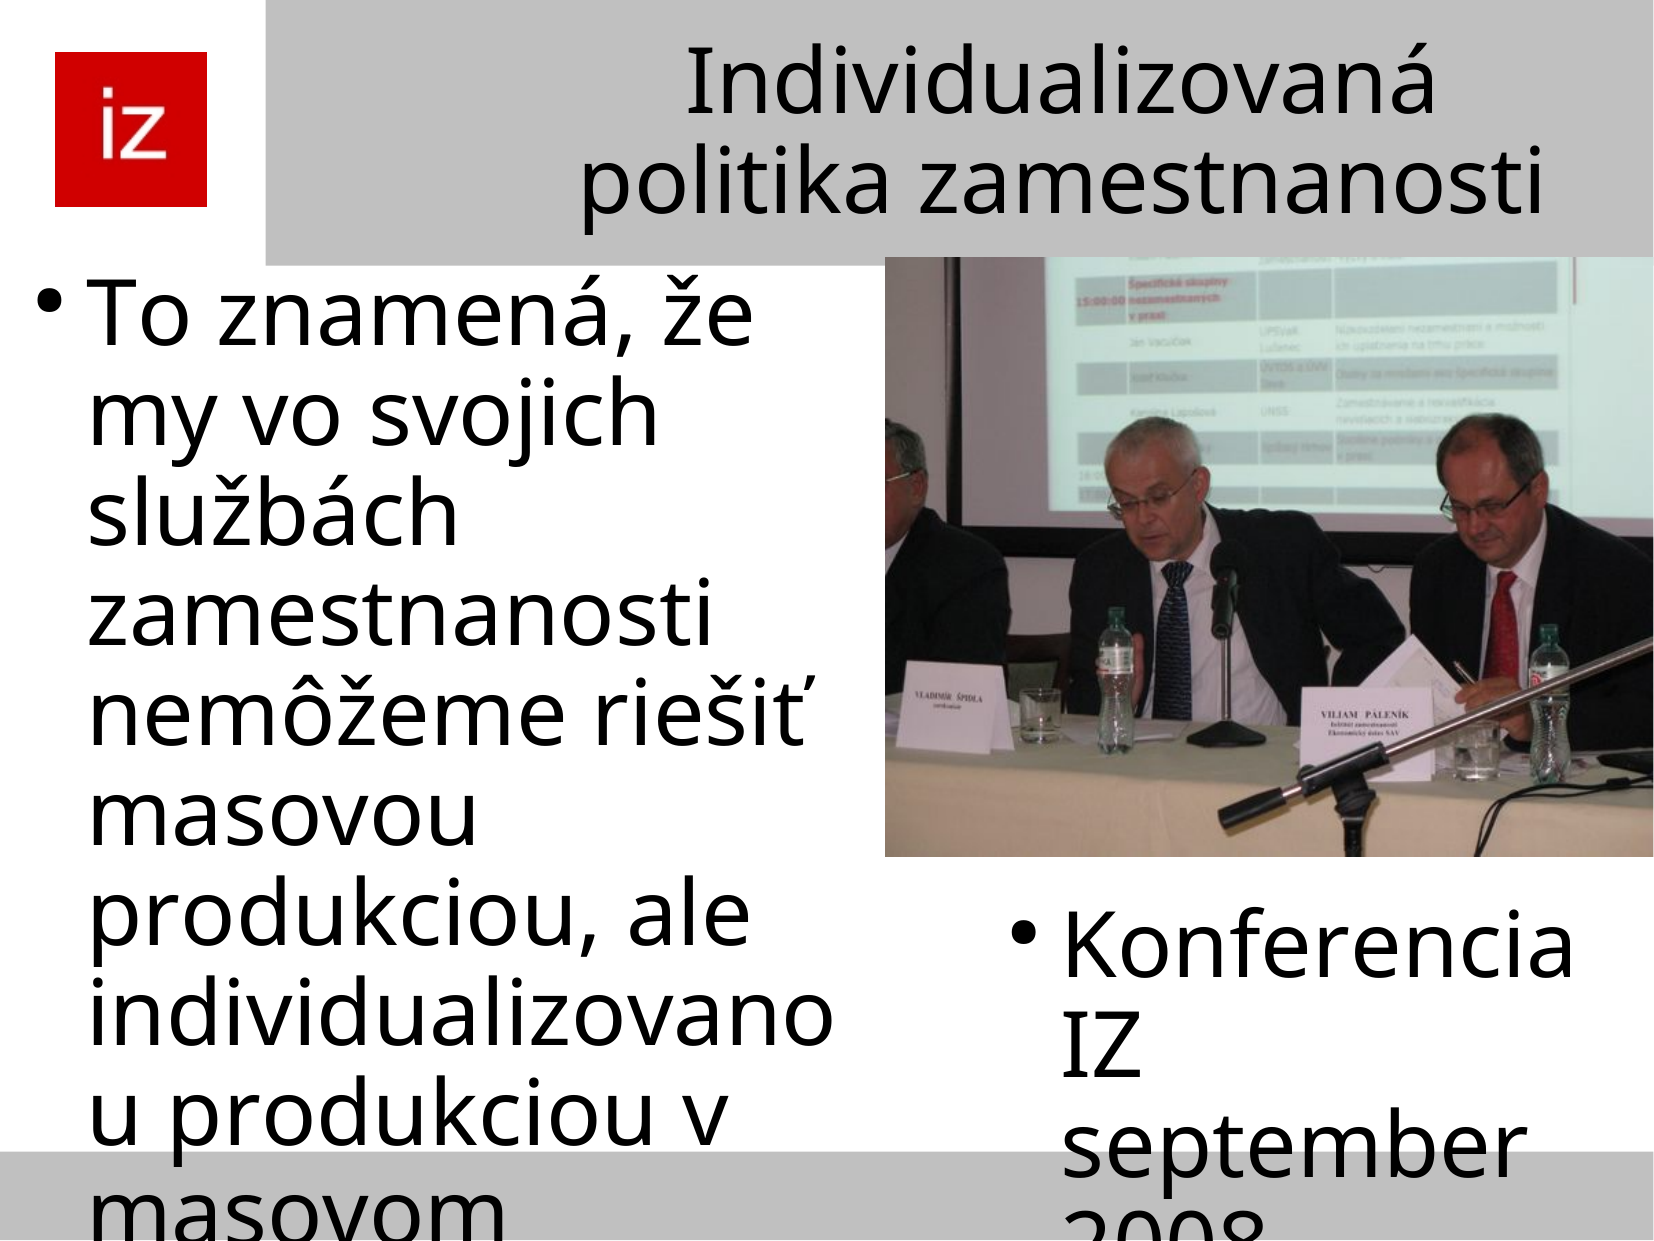

# Individualizovaná politika zamestnanosti
To znamená, že my vo svojich službách zamestnanosti nemôžeme riešiť masovou produkciou, ale individualizovanou produkciou v masovom rozsahu
Konferencia IZ september 2008